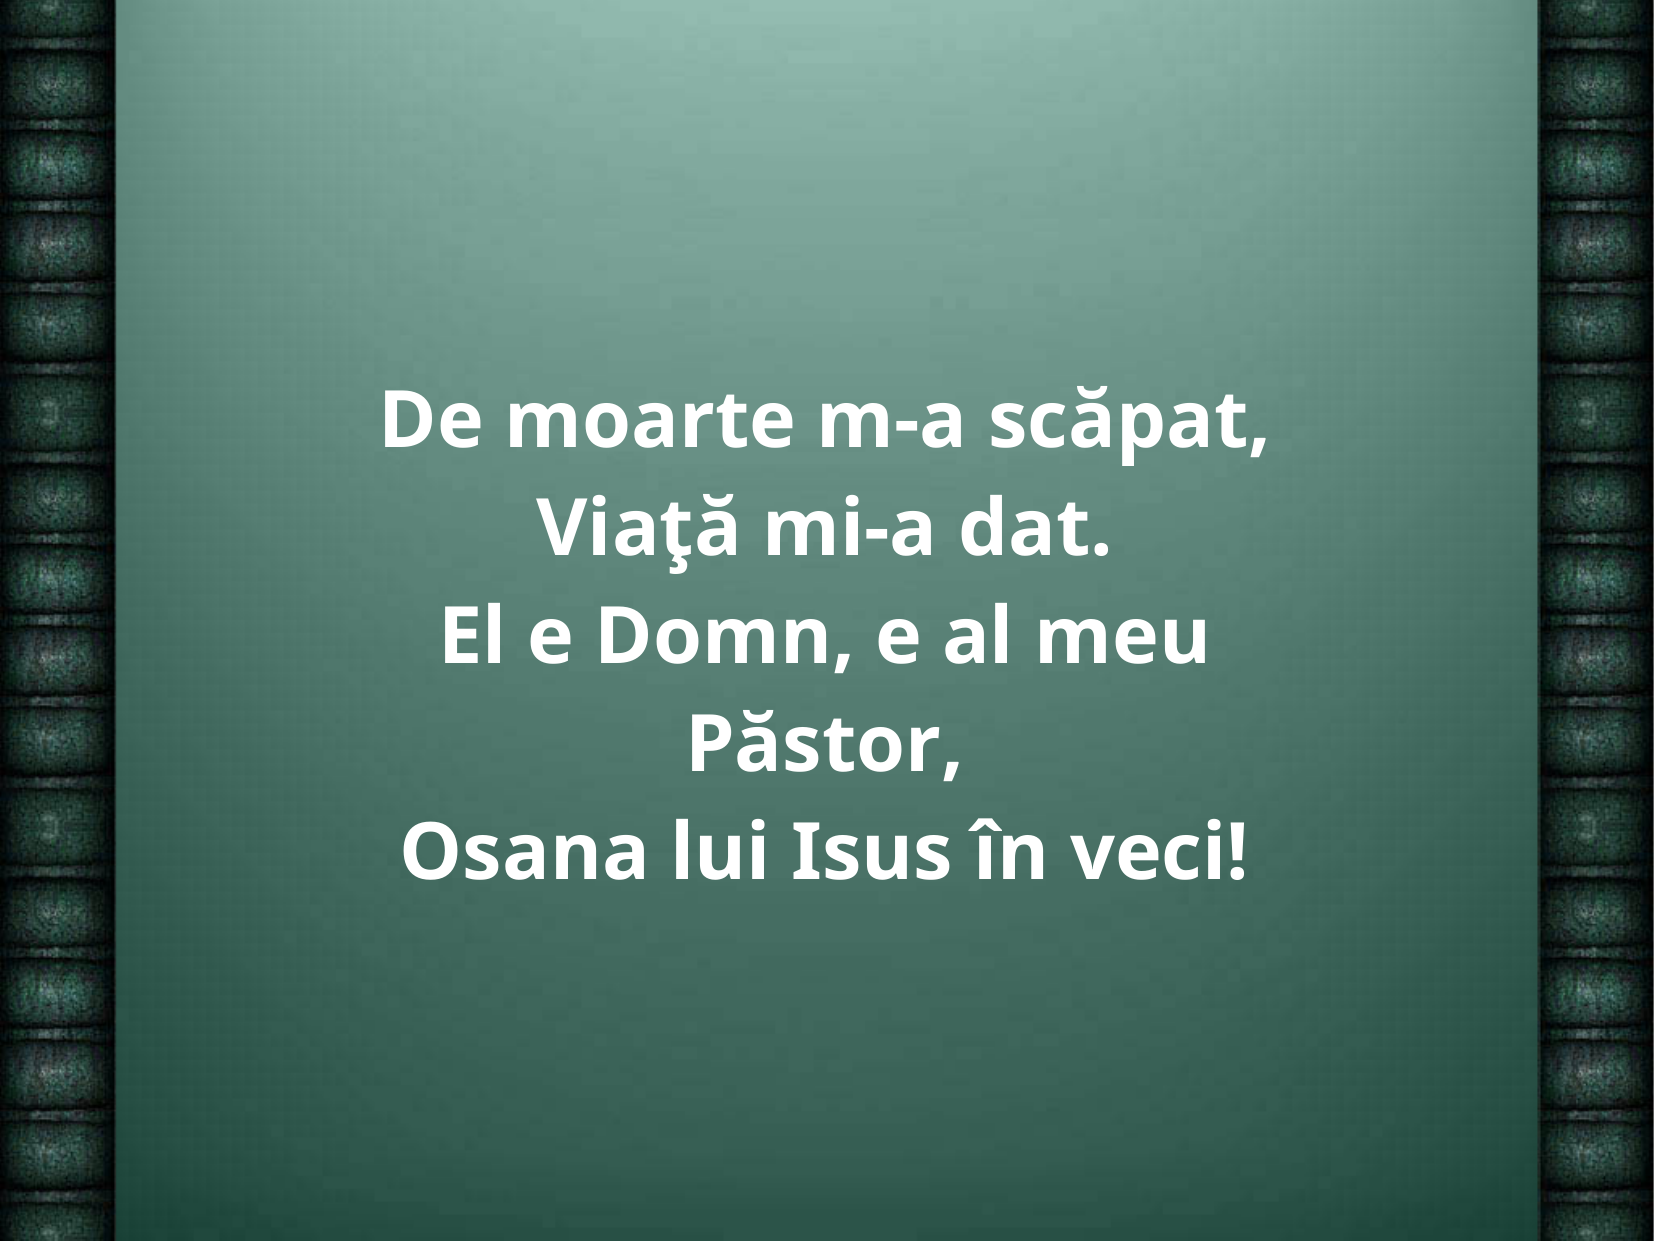

De moarte m-a scăpat,
Viaţă mi-a dat.
El e Domn, e al meu Păstor,
Osana lui Isus în veci!